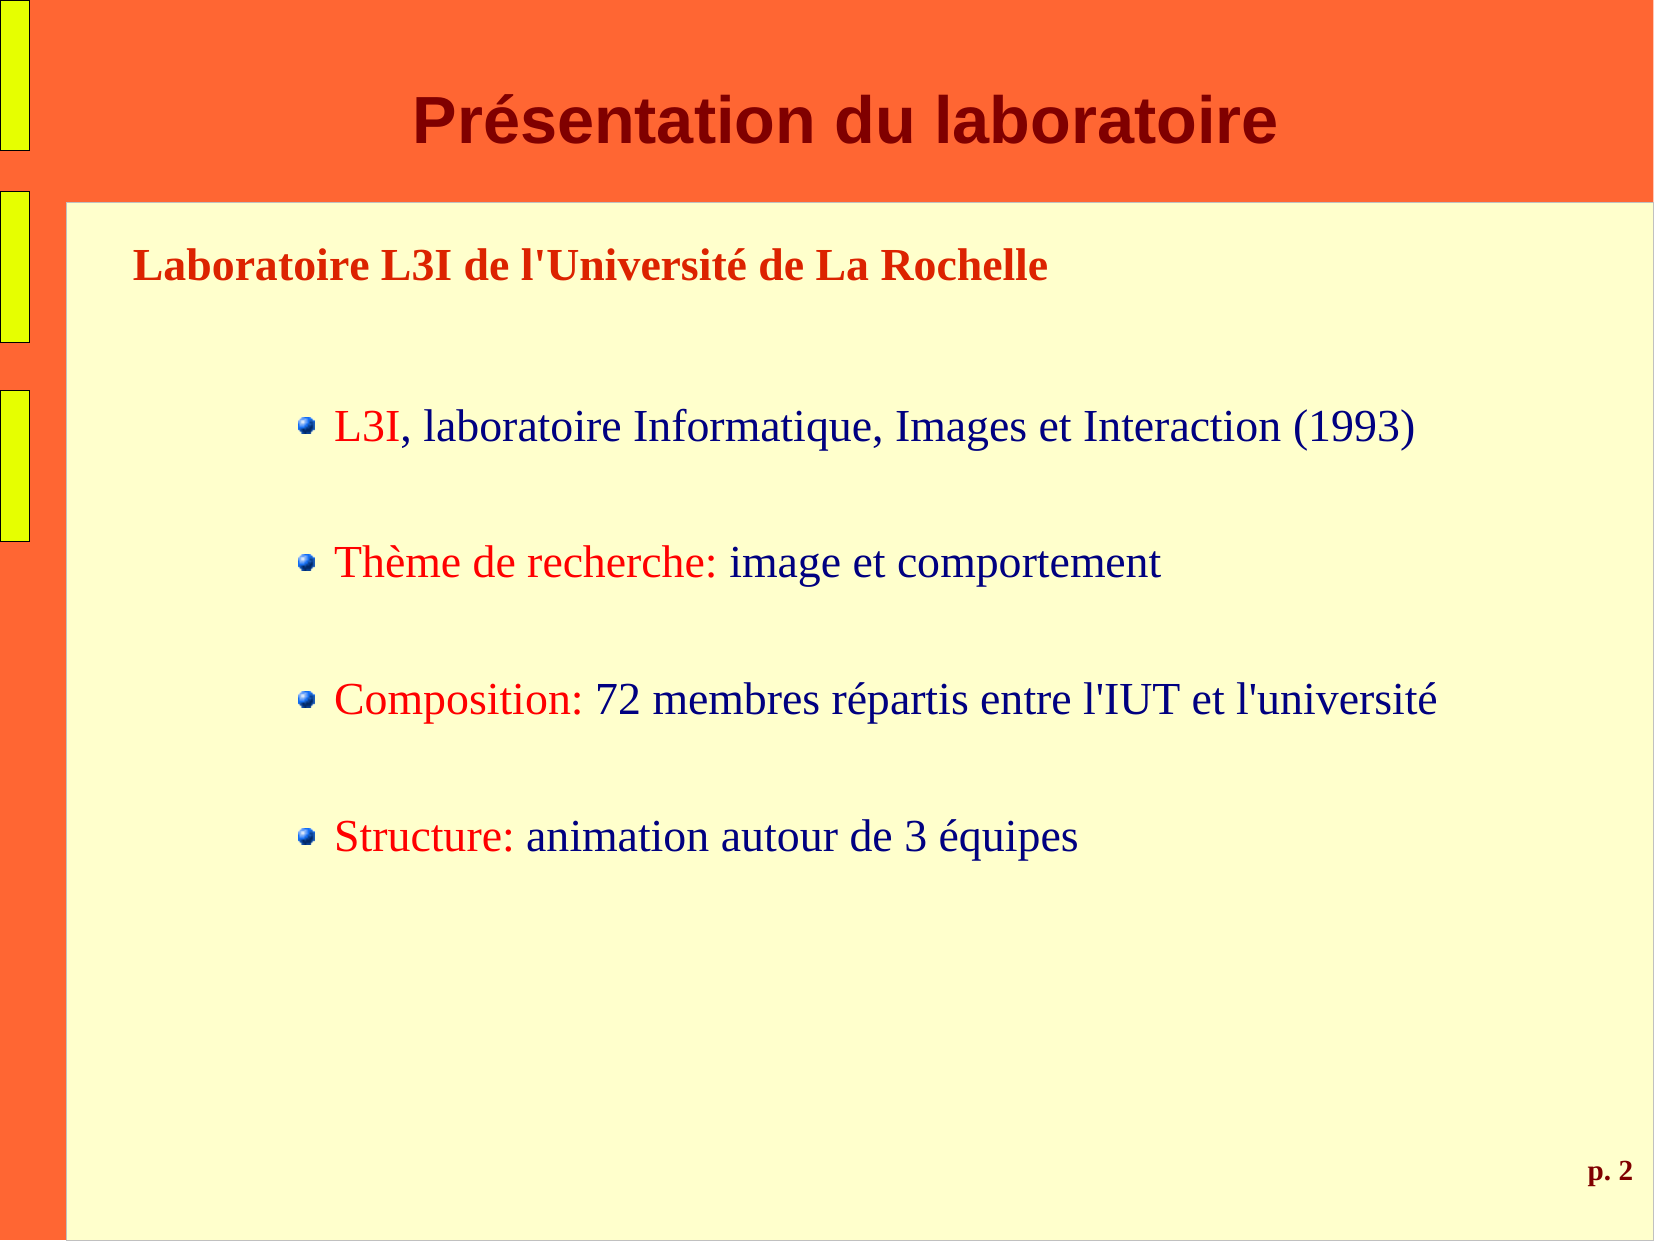

# Présentation du laboratoire
 Laboratoire L3I de l'Université de La Rochelle
L3I, laboratoire Informatique, Images et Interaction (1993)
Thème de recherche: image et comportement
Composition: 72 membres répartis entre l'IUT et l'université
Structure: animation autour de 3 équipes